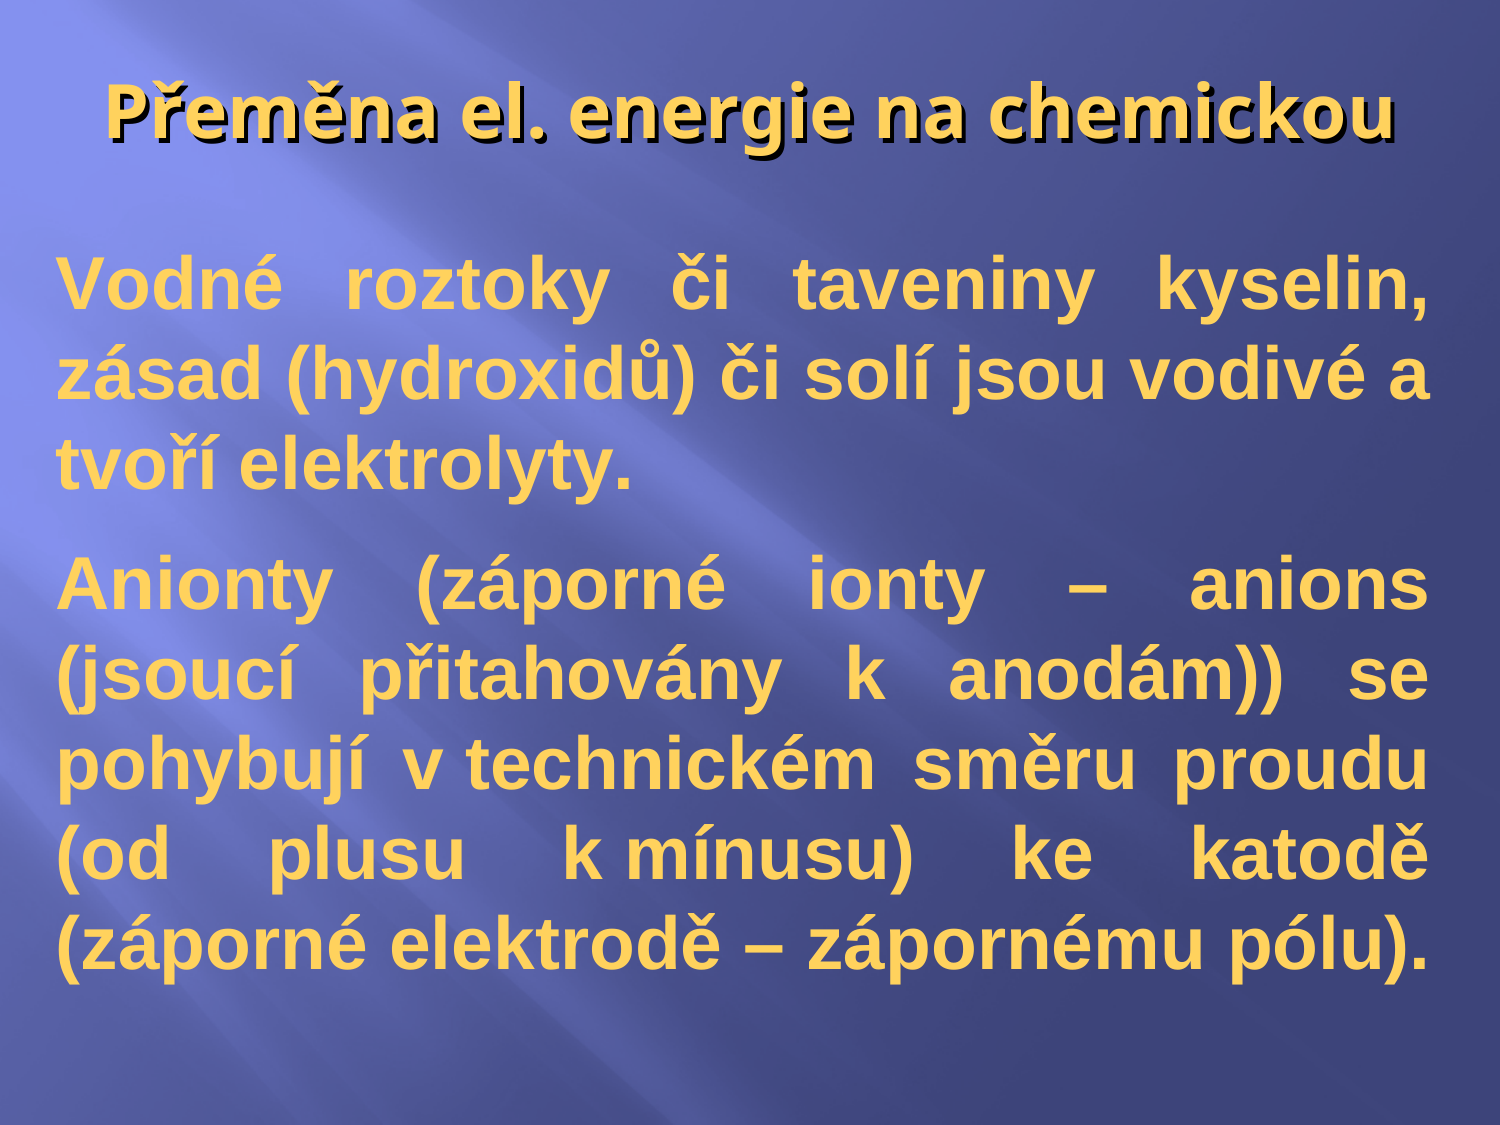

# Přeměna el. energie na chemickou
Vodné roztoky či taveniny kyselin, zásad (hydroxidů) či solí jsou vodivé a tvoří elektrolyty.
Anionty (záporné ionty – anions (jsoucí přitahovány k anodám)) se pohybují v technickém směru proudu (od plusu k mínusu) ke katodě (záporné elektrodě – zápornému pólu).